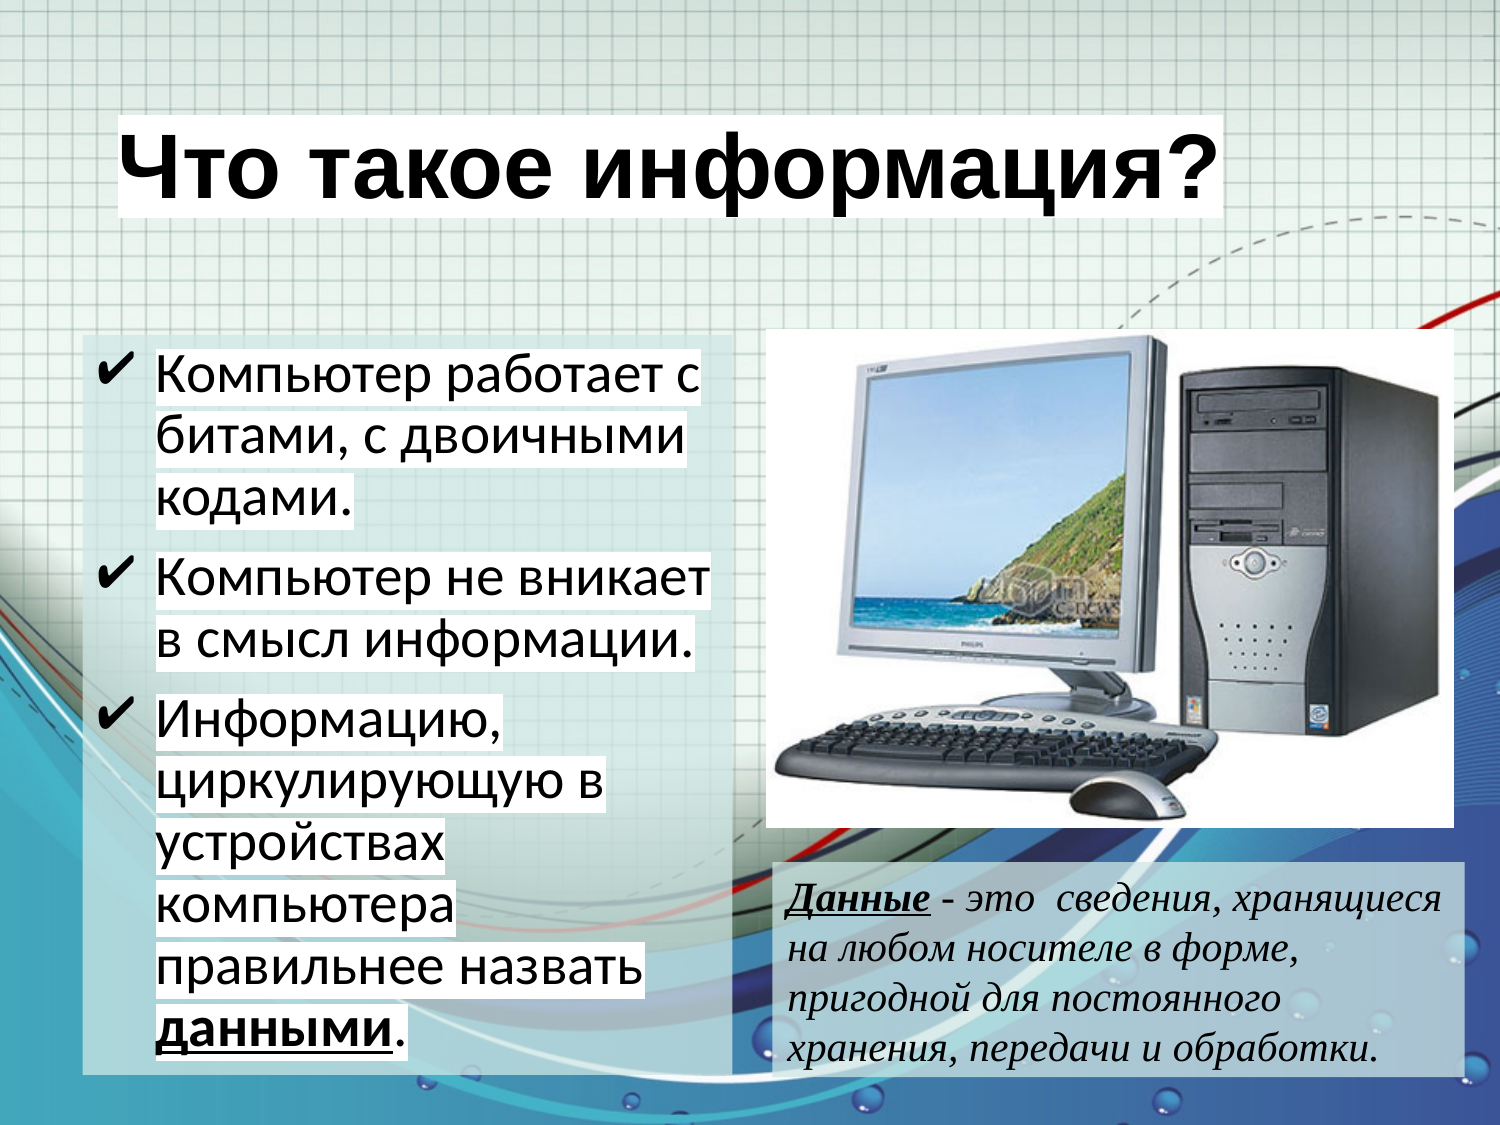

# Что такое информация?
Компьютер работает с битами, с двоичными кодами.
Компьютер не вникает в смысл информации.
Информацию, циркулирующую в устройствах компьютера правильнее назвать данными.
Данные - это сведения, хранящиеся на любом носителе в форме, пригодной для постоянного хранения, передачи и обработки.